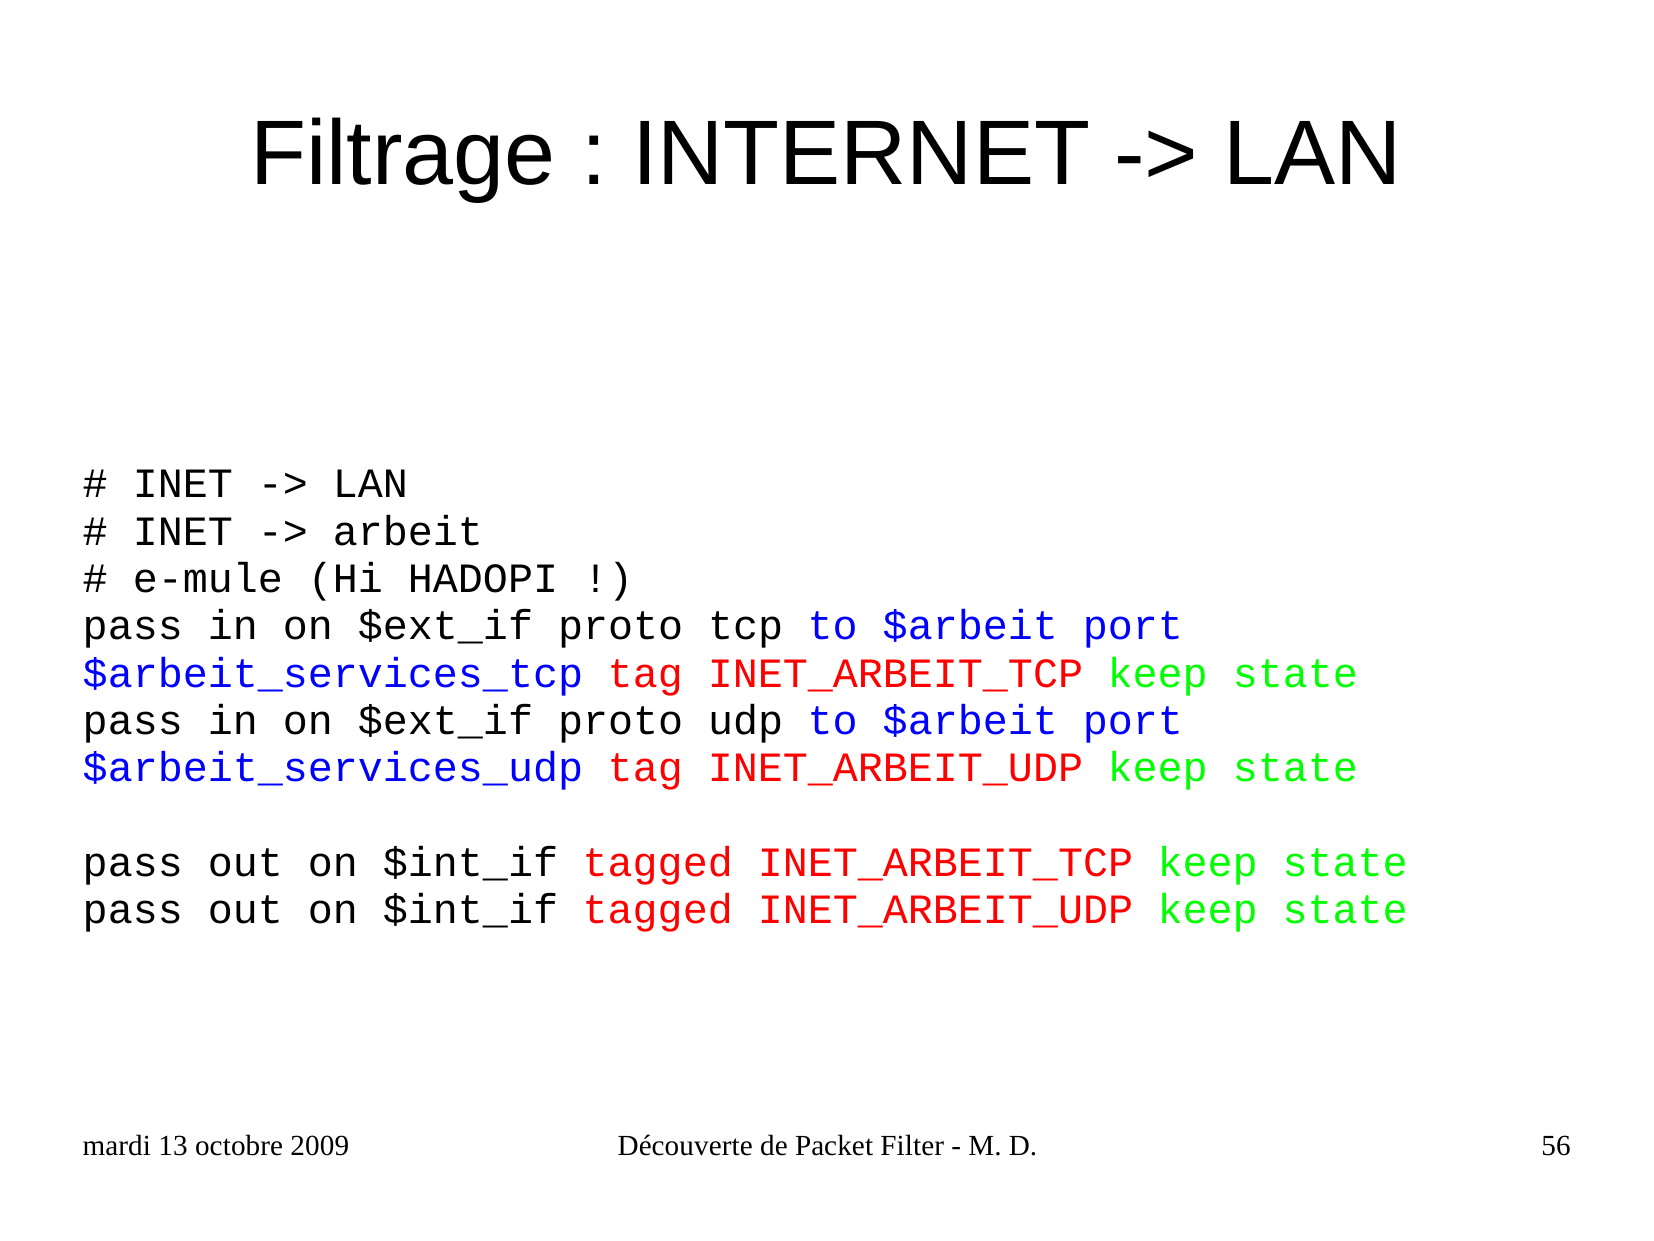

# Filtrage : INTERNET -> LAN
# INET -> LAN
# INET -> arbeit
# e-mule (Hi HADOPI !)
pass in on $ext_if proto tcp to $arbeit port $arbeit_services_tcp tag INET_ARBEIT_TCP keep state
pass in on $ext_if proto udp to $arbeit port $arbeit_services_udp tag INET_ARBEIT_UDP keep state
pass out on $int_if tagged INET_ARBEIT_TCP keep state
pass out on $int_if tagged INET_ARBEIT_UDP keep state
mardi 13 octobre 2009
Découverte de Packet Filter - M. D.
56